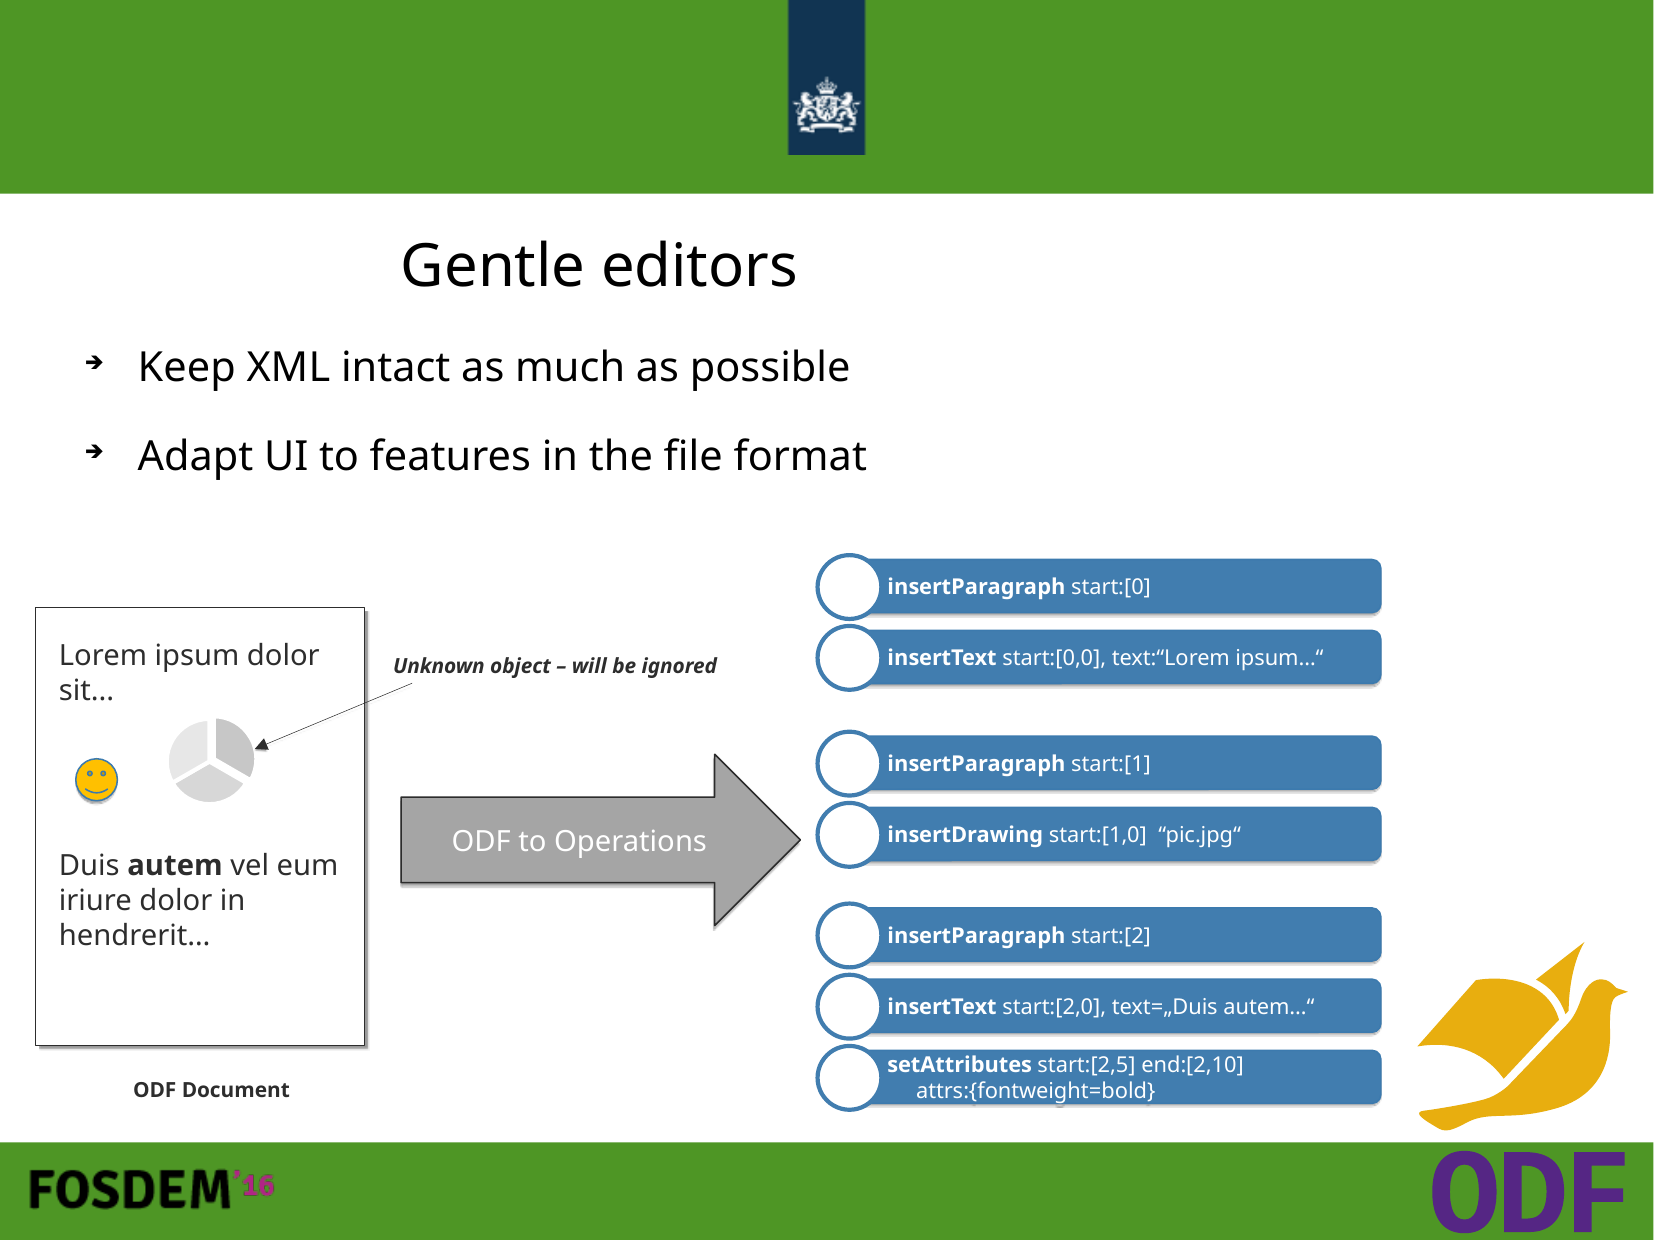

# Gentle editors
Keep XML intact as much as possible
Adapt UI to features in the file format
insertParagraph start:[0]
Lorem ipsum dolor sit...
Duis autem vel eum iriure dolor in hendrerit…
insertText start:[0,0], text:“Lorem ipsum…“
Unknown object – will be ignored
insertParagraph start:[1]
ODF to Operations
insertDrawing start:[1,0] “pic.jpg“
insertParagraph start:[2]
insertText start:[2,0], text=„Duis autem…“
setAttributes start:[2,5] end:[2,10]
 attrs:{fontweight=bold}
ODF Document